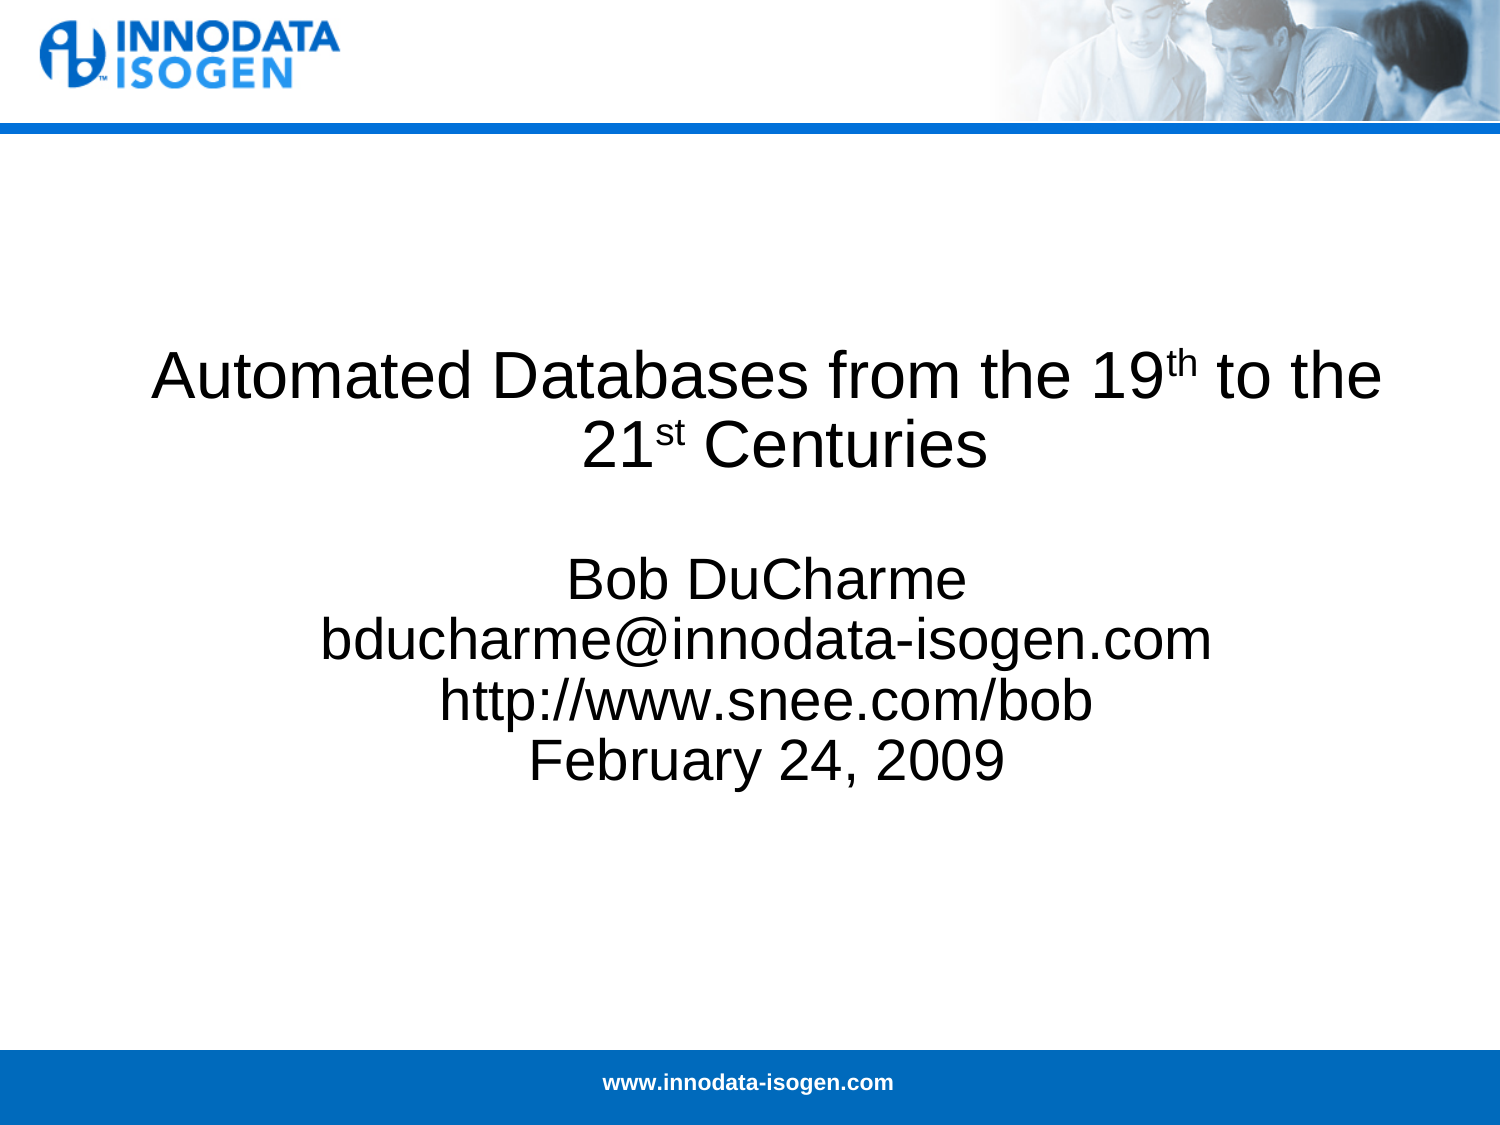

# Automated Databases from the 19th to the 21st Centuries
Bob DuCharme
bducharme@innodata-isogen.com
http://www.snee.com/bob
February 24, 2009